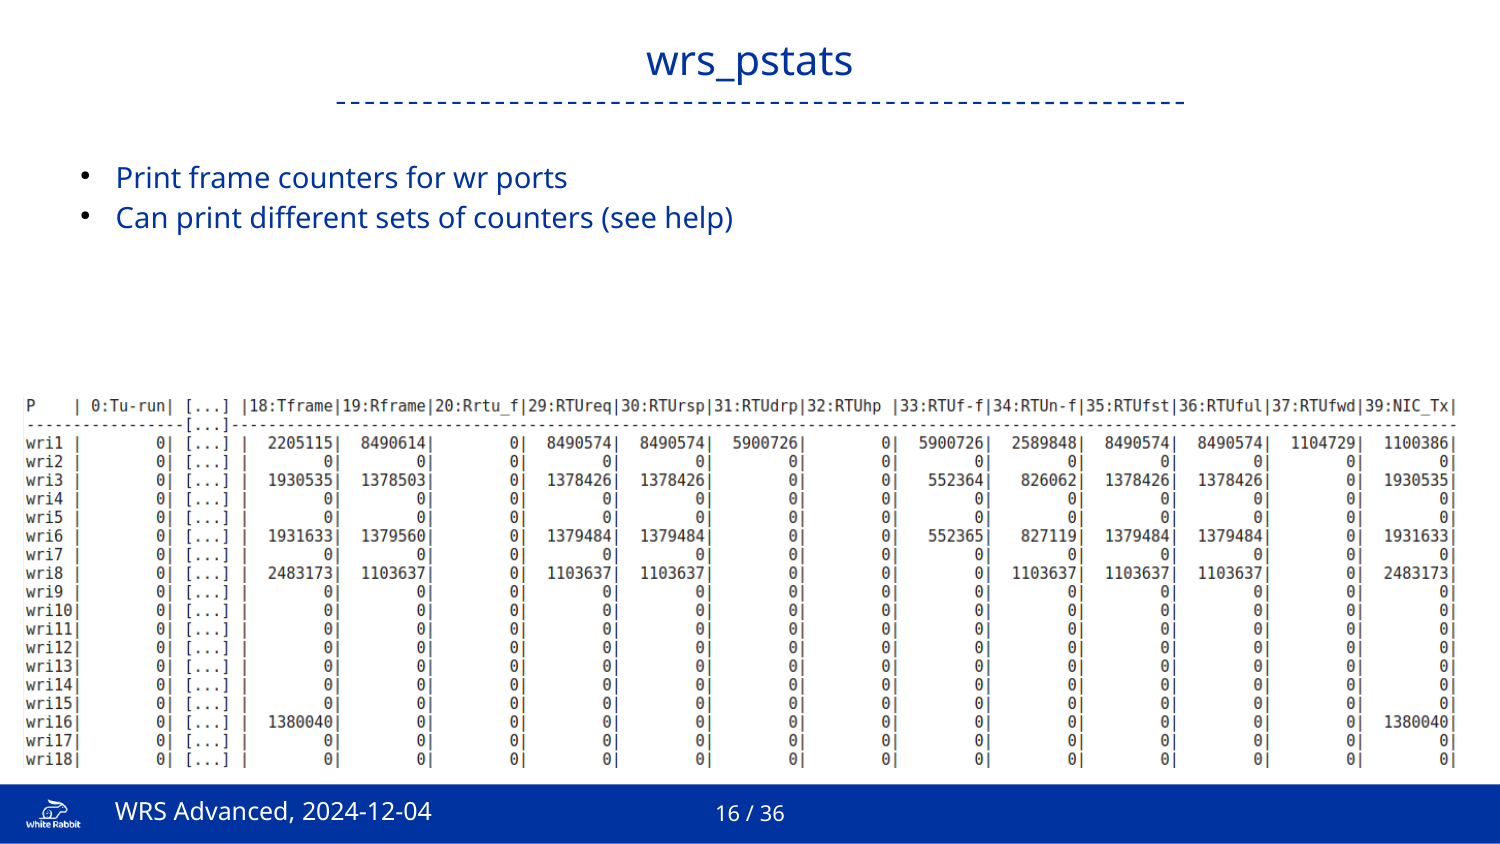

# wrs_pstats
Print frame counters for wr ports
Can print different sets of counters (see help)
WRS Advanced, 2024-12-04